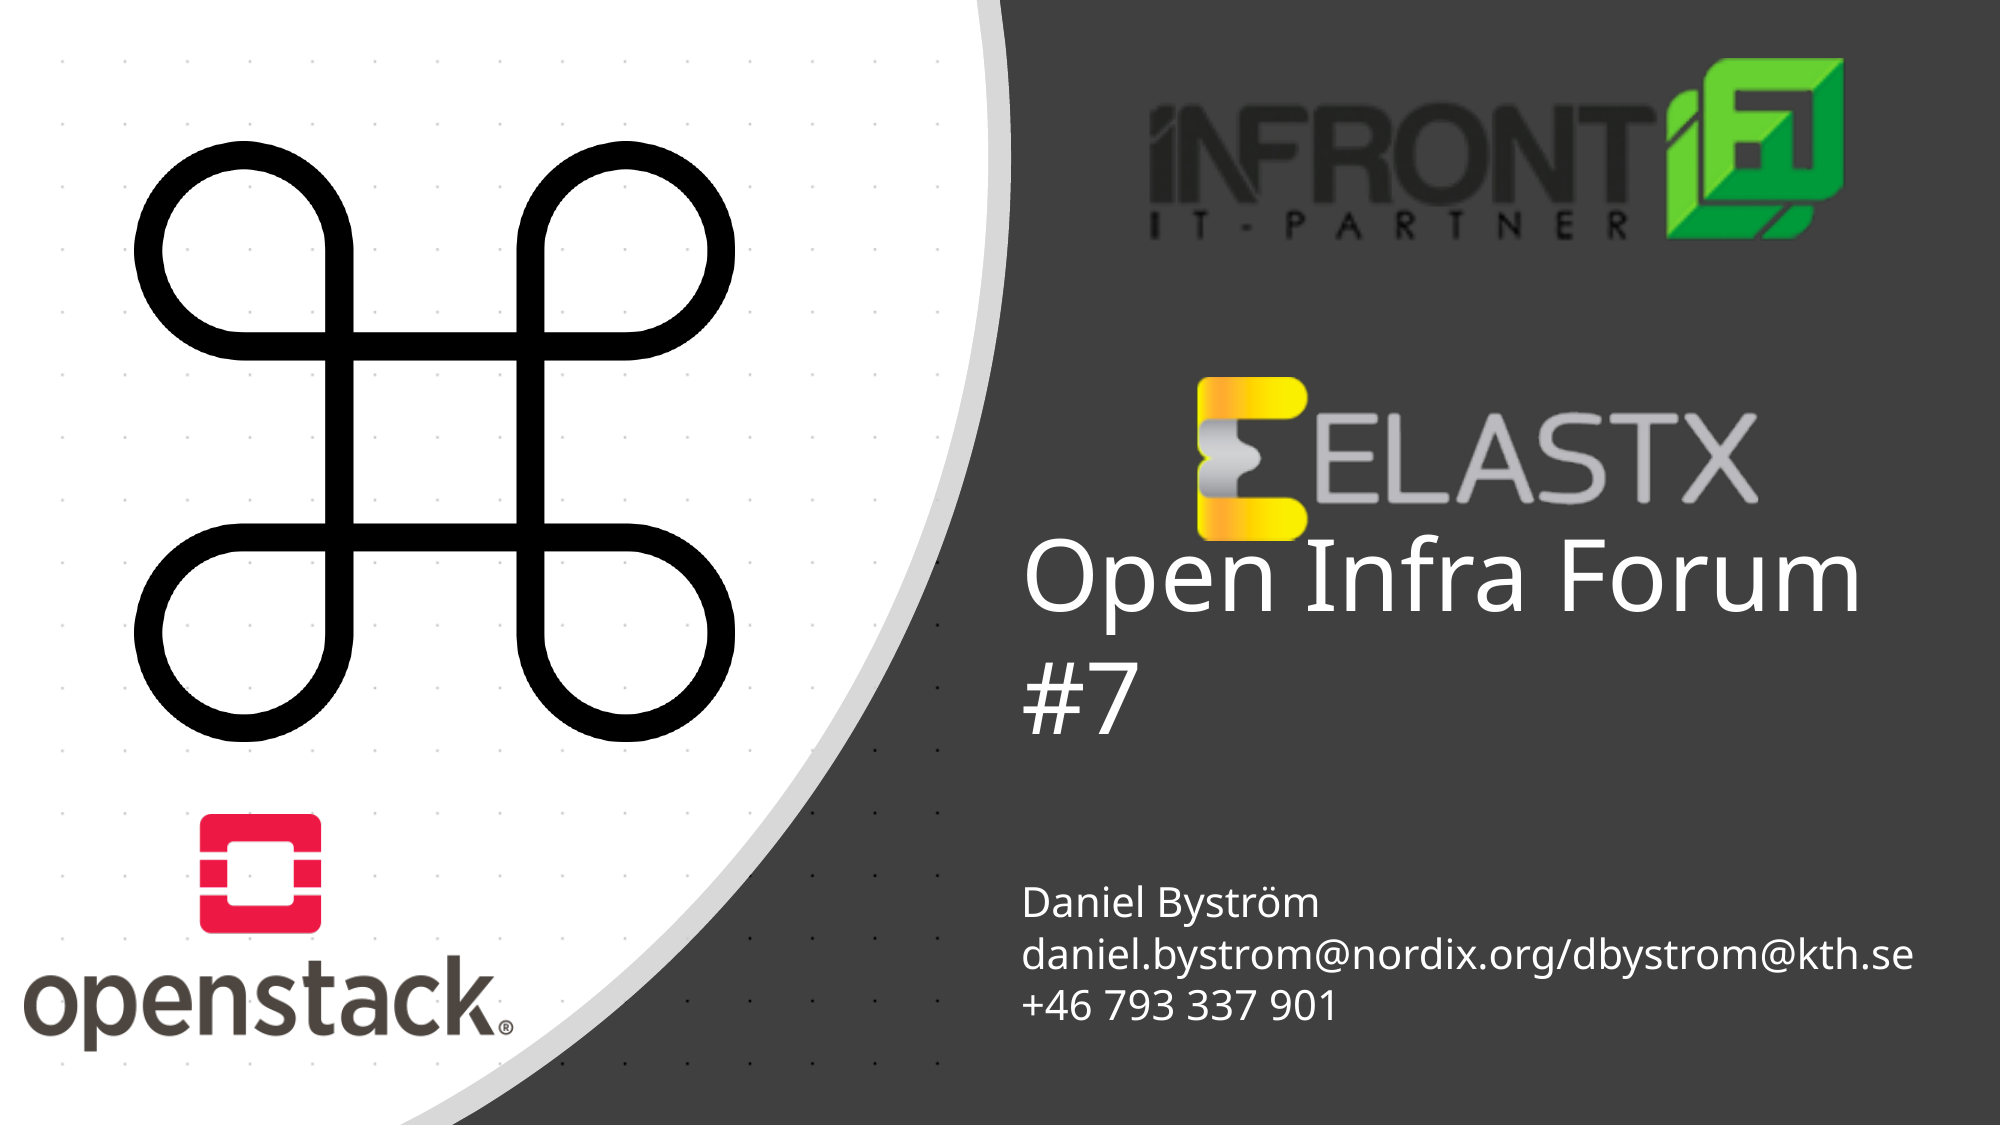

Open Infra Forum #7
Daniel Byström
daniel.bystrom@nordix.org/dbystrom@kth.se
+46 793 337 901